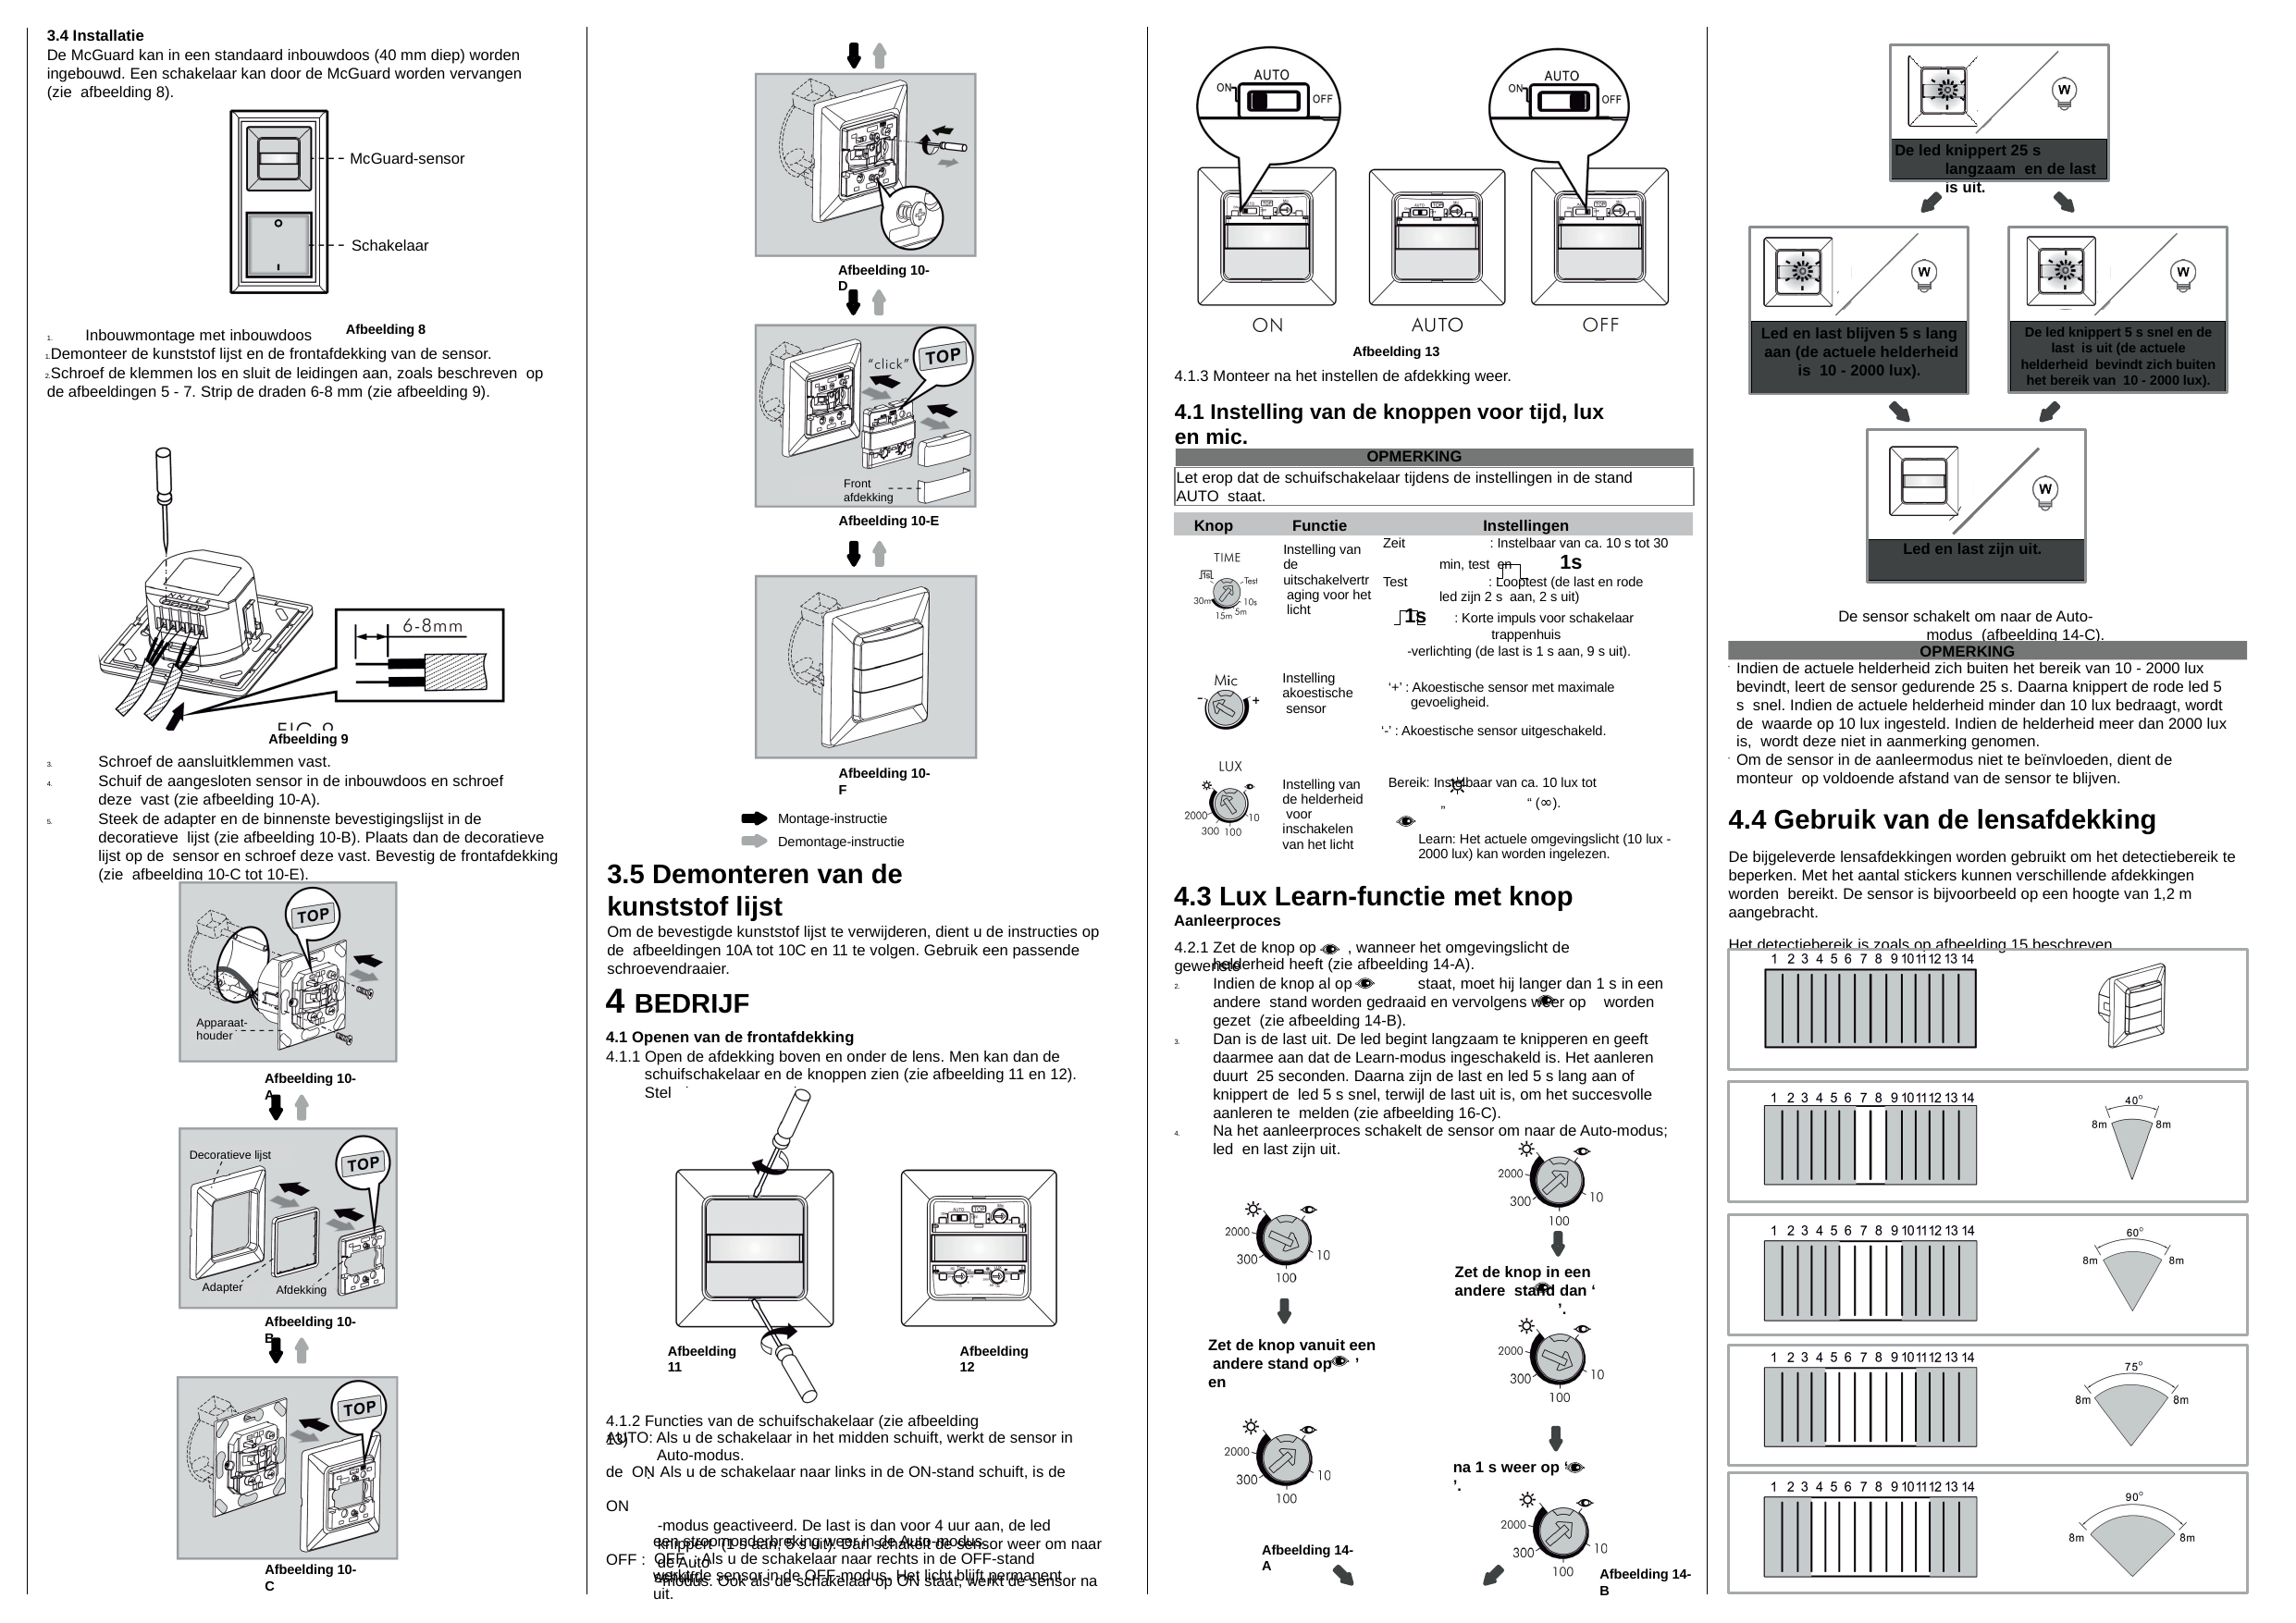

3.4 Installatie
De McGuard kan in een standaard inbouwdoos (40 mm diep) worden ingebouwd. Een schakelaar kan door de McGuard worden vervangen (zie afbeelding 8).
De led knippert 25 s langzaam en de last is uit.
McGuard-sensor
Schakelaar
Afbeelding 10-D
Afbeelding 8
De led knippert 5 s snel en de last is uit (de actuele helderheid bevindt zich buiten het bereik van 10 - 2000 lux).
Led en last blijven 5 s lang aan (de actuele helderheid is 10 - 2000 lux).
Inbouwmontage met inbouwdoos
Demonteer de kunststof lijst en de frontafdekking van de sensor.
Schroef de klemmen los en sluit de leidingen aan, zoals beschreven op de afbeeldingen 5 - 7. Strip de draden 6-8 mm (zie afbeelding 9).
Afbeelding 13
4.1.3 Monteer na het instellen de afdekking weer.
4.1 Instelling van de knoppen voor tijd, lux en mic.
OPMERKING
Let erop dat de schuifschakelaar tijdens de instellingen in de stand AUTO staat.
Front afdekking
| Knop | Functie | Instellingen |
| --- | --- | --- |
| | Instelling van de uitschakelvertr aging voor het licht | Zeit : Instelbaar van ca. 10 s tot 30 min, test en 1s Test : Looptest (de last en rode led zijn 2 s aan, 2 s uit) 1s : Korte impuls voor schakelaar trappenhuis -verlichting (de last is 1 s aan, 9 s uit). |
| | Instelling akoestische sensor | ‘+’ : Akoestische sensor met maximale gevoeligheid. ‘-’ : Akoestische sensor uitgeschakeld. |
| | Instelling van de helderheid voor inschakelen van het licht | Bereik: Instelbaar van ca. 10 lux tot „ “ (∞). Learn: Het actuele omgevingslicht (10 lux - 2000 lux) kan worden ingelezen. |
Afbeelding 10-E
Led en last zijn uit.
De sensor schakelt om naar de Auto-modus (afbeelding 14-C).
OPMERKING
Indien de actuele helderheid zich buiten het bereik van 10 - 2000 lux bevindt, leert de sensor gedurende 25 s. Daarna knippert de rode led 5 s snel. Indien de actuele helderheid minder dan 10 lux bedraagt, wordt de waarde op 10 lux ingesteld. Indien de helderheid meer dan 2000 lux is, wordt deze niet in aanmerking genomen.
Om de sensor in de aanleermodus niet te beïnvloeden, dient de monteur op voldoende afstand van de sensor te blijven.
4.4 Gebruik van de lensafdekking
De bijgeleverde lensafdekkingen worden gebruikt om het detectiebereik te beperken. Met het aantal stickers kunnen verschillende afdekkingen worden bereikt. De sensor is bijvoorbeeld op een hoogte van 1,2 m aangebracht.
Het detectiebereik is zoals op afbeelding 15 beschreven.
Afbeelding 9
Schroef de aansluitklemmen vast.
Schuif de aangesloten sensor in de inbouwdoos en schroef deze vast (zie afbeelding 10-A).
Steek de adapter en de binnenste bevestigingslijst in de decoratieve lijst (zie afbeelding 10-B). Plaats dan de decoratieve lijst op de sensor en schroef deze vast. Bevestig de frontafdekking (zie afbeelding 10-C tot 10-E).
Afbeelding 10-F
Montage-instructie Demontage-instructie
3.5 Demonteren van de kunststof lijst
Om de bevestigde kunststof lijst te verwijderen, dient u de instructies op de afbeeldingen 10A tot 10C en 11 te volgen. Gebruik een passende schroevendraaier.
4 BEDRIJF
4.1 Openen van de frontafdekking
4.1.1 Open de afdekking boven en onder de lens. Men kan dan de schuifschakelaar en de knoppen zien (zie afbeelding 11 en 12). Stel deze naar wens in.
4.3 Lux Learn-functie met knop
Aanleerproces
4.2.1 Zet de knop op	, wanneer het omgevingslicht de gewenste
helderheid heeft (zie afbeelding 14-A).
Indien de knop al op	staat, moet hij langer dan 1 s in een andere stand worden gedraaid en vervolgens weer op	worden gezet (zie afbeelding 14-B).
Dan is de last uit. De led begint langzaam te knipperen en geeft daarmee aan dat de Learn-modus ingeschakeld is. Het aanleren duurt 25 seconden. Daarna zijn de last en led 5 s lang aan of knippert de led 5 s snel, terwijl de last uit is, om het succesvolle aanleren te melden (zie afbeelding 16-C).
Na het aanleerproces schakelt de sensor om naar de Auto-modus; led en last zijn uit.
Apparaat-
houder
Afbeelding 10-A
Decoratieve lijst
Zet de knop in een andere stand dan ‘	’.
Adapter
Afdekking
Afbeelding 10-B
Zet de knop vanuit een andere stand op ‘	’ en
Afbeelding 11
Afbeelding 12
4.1.2 Functies van de schuifschakelaar (zie afbeelding 13)
AUTO: Als u de schakelaar in het midden schuift, werkt de sensor in de ON	Als u de schakelaar naar links in de ON-stand schuift, is de ON
-modus geactiveerd. De last is dan voor 4 uur aan, de led knippert (1 s aan, 5 s uit). Dan schakelt de sensor weer om naar de Auto
-modus. Ook als de schakelaar op ON staat, werkt de sensor na
Auto-modus.
:
na 1 s weer op ‘	’.
een stroomonderbreking weer in de Auto-modus.
OFF :
Afbeelding 14-A
OFF : Als u de schakelaar naar rechts in de OFF-stand schuift,
Afbeelding 10-C
Afbeelding 14-B
werkt de sensor in de OFF-modus. Het licht blijft permanent uit.